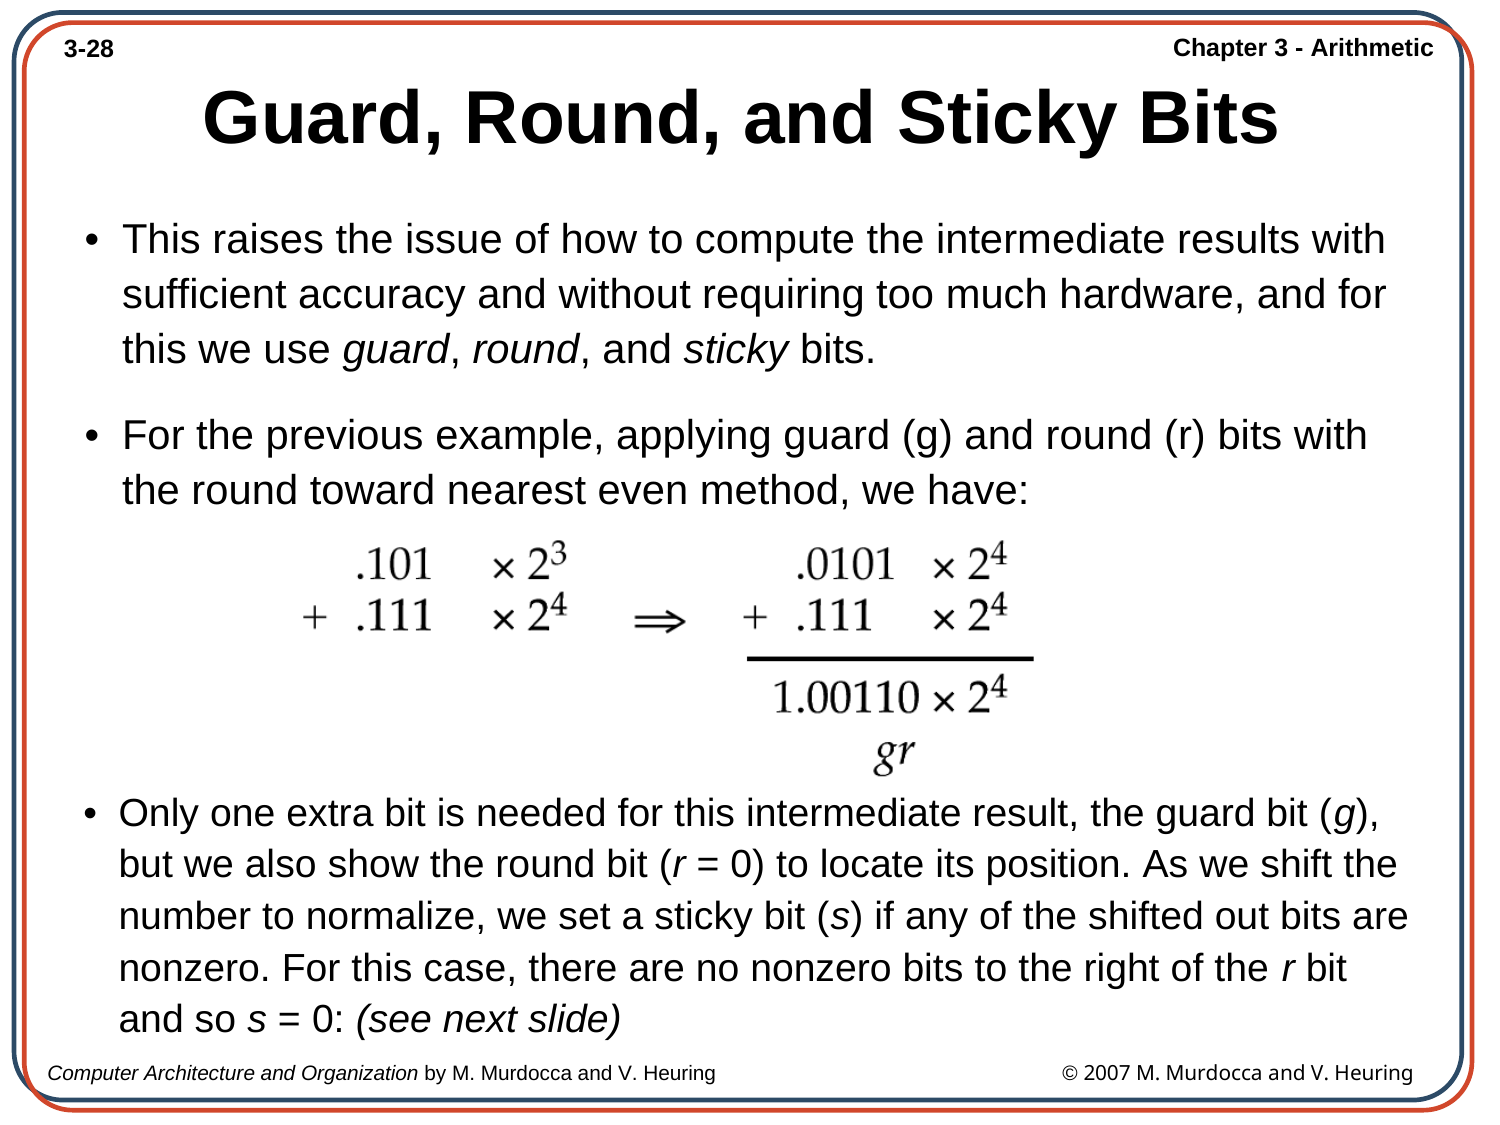

# Guard, Round, and Sticky Bits
•	This raises the issue of how to compute the intermediate results with sufficient accuracy and without requiring too much hardware, and for this we use guard, round, and sticky bits.
•	For the previous example, applying guard (g) and round (r) bits with the round toward nearest even method, we have:
•	Only one extra bit is needed for this intermediate result, the guard bit (g), but we also show the round bit (r = 0) to locate its position. As we shift the number to normalize, we set a sticky bit (s) if any of the shifted out bits are nonzero. For this case, there are no nonzero bits to the right of the r bit and so s = 0: (see next slide)